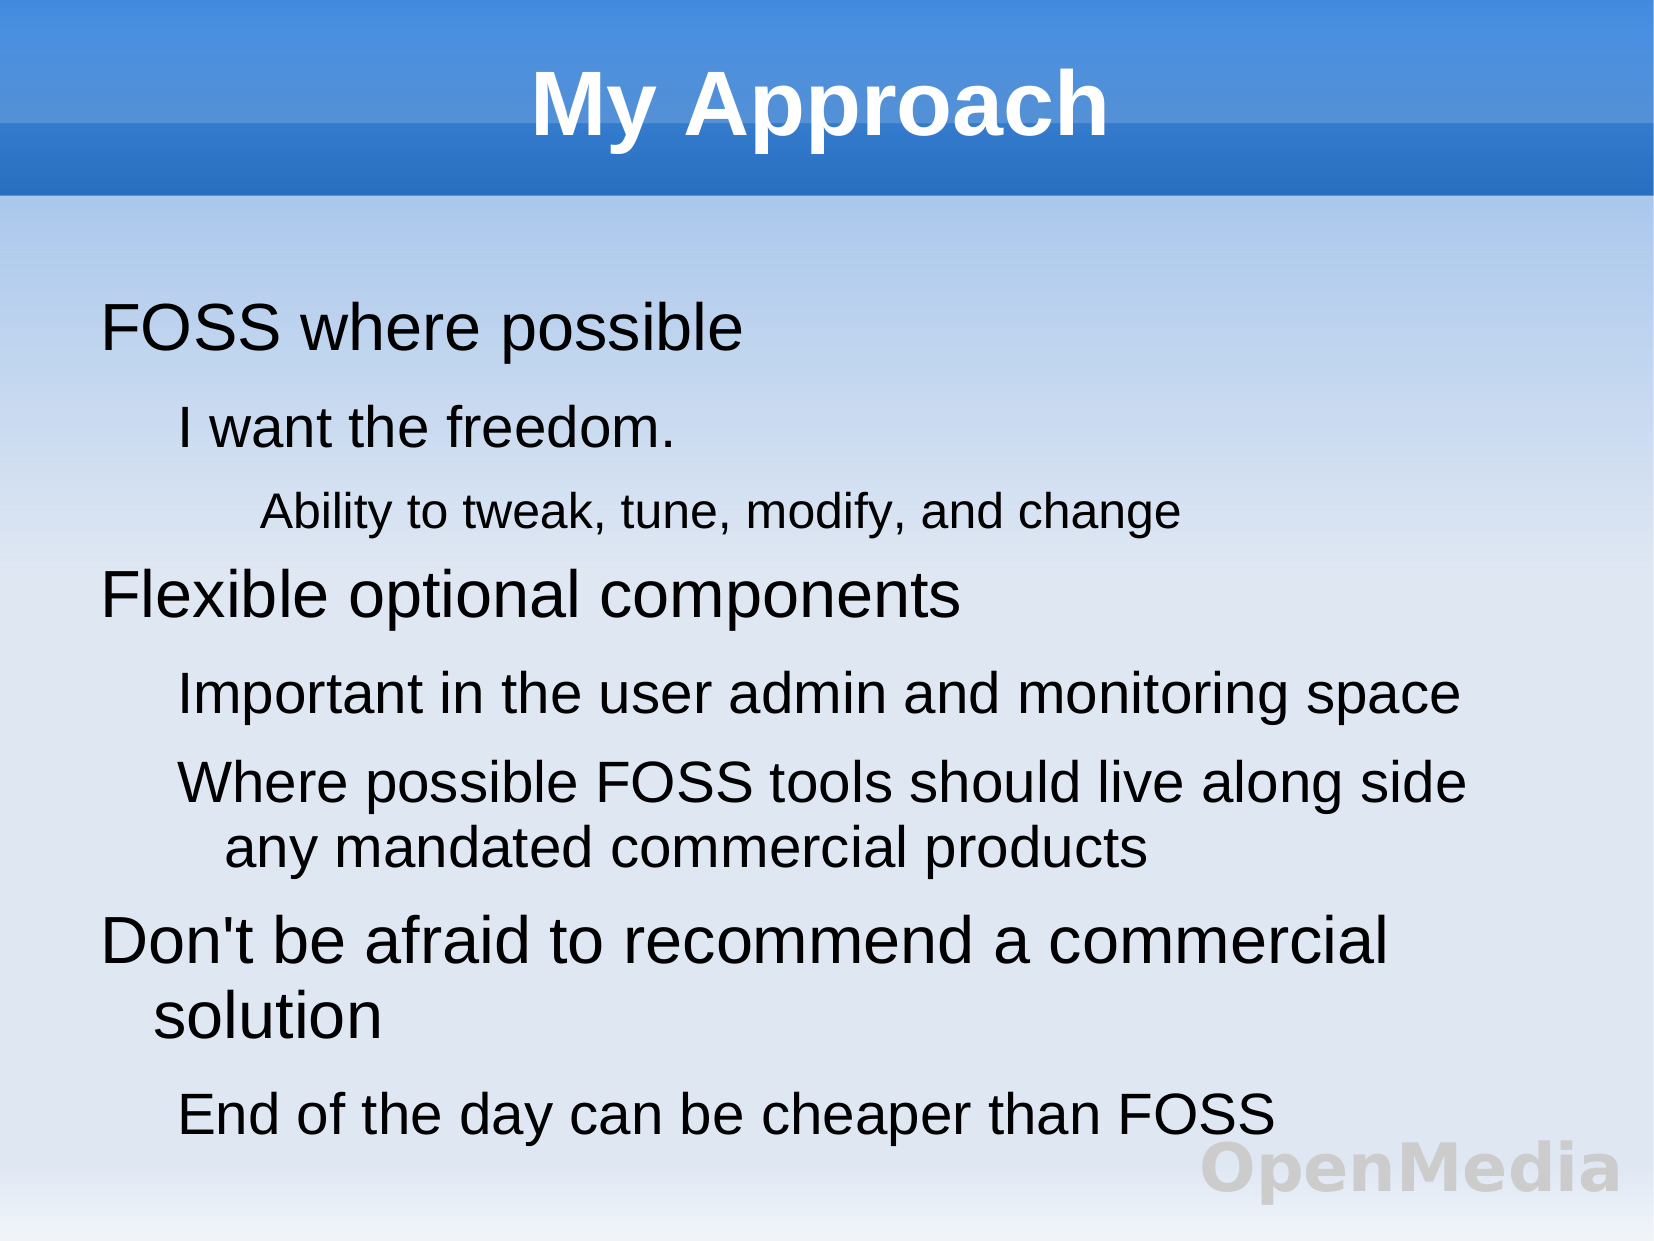

# My Approach
FOSS where possible
I want the freedom.
Ability to tweak, tune, modify, and change
Flexible optional components
Important in the user admin and monitoring space
Where possible FOSS tools should live along side any mandated commercial products
Don't be afraid to recommend a commercial solution
End of the day can be cheaper than FOSS
19